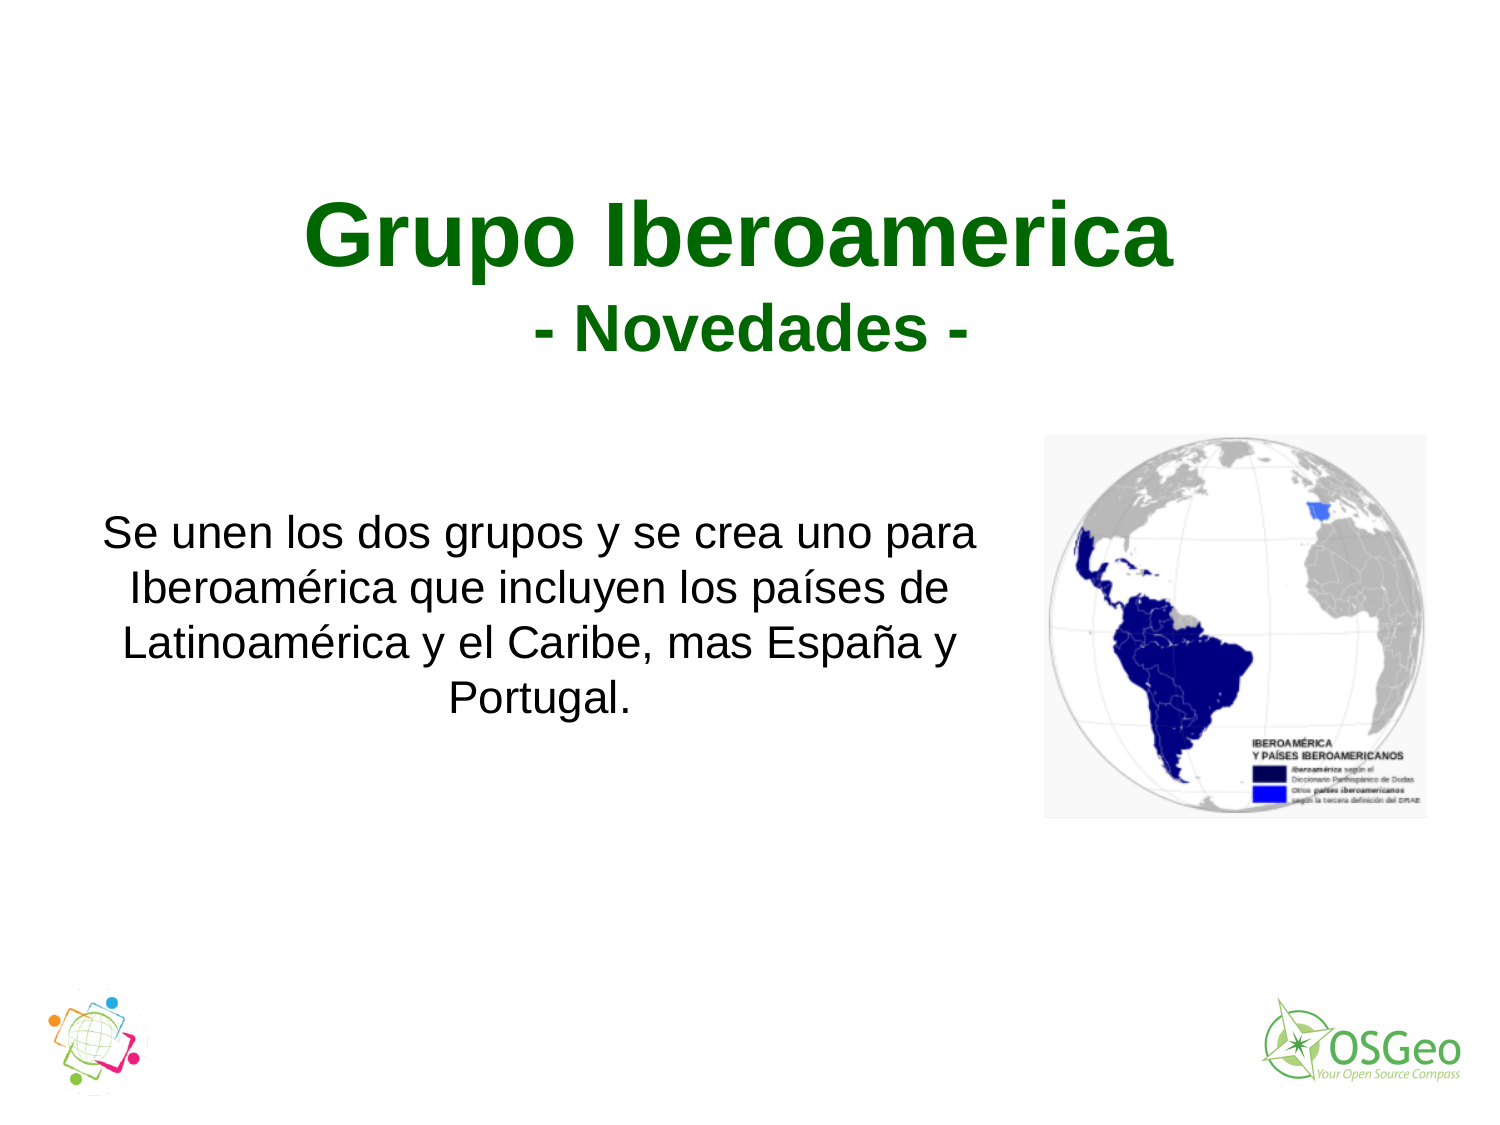

Grupo Iberoamerica
- Novedades -
Se unen los dos grupos y se crea uno para Iberoamérica que incluyen los países de Latinoamérica y el Caribe, mas España y Portugal.